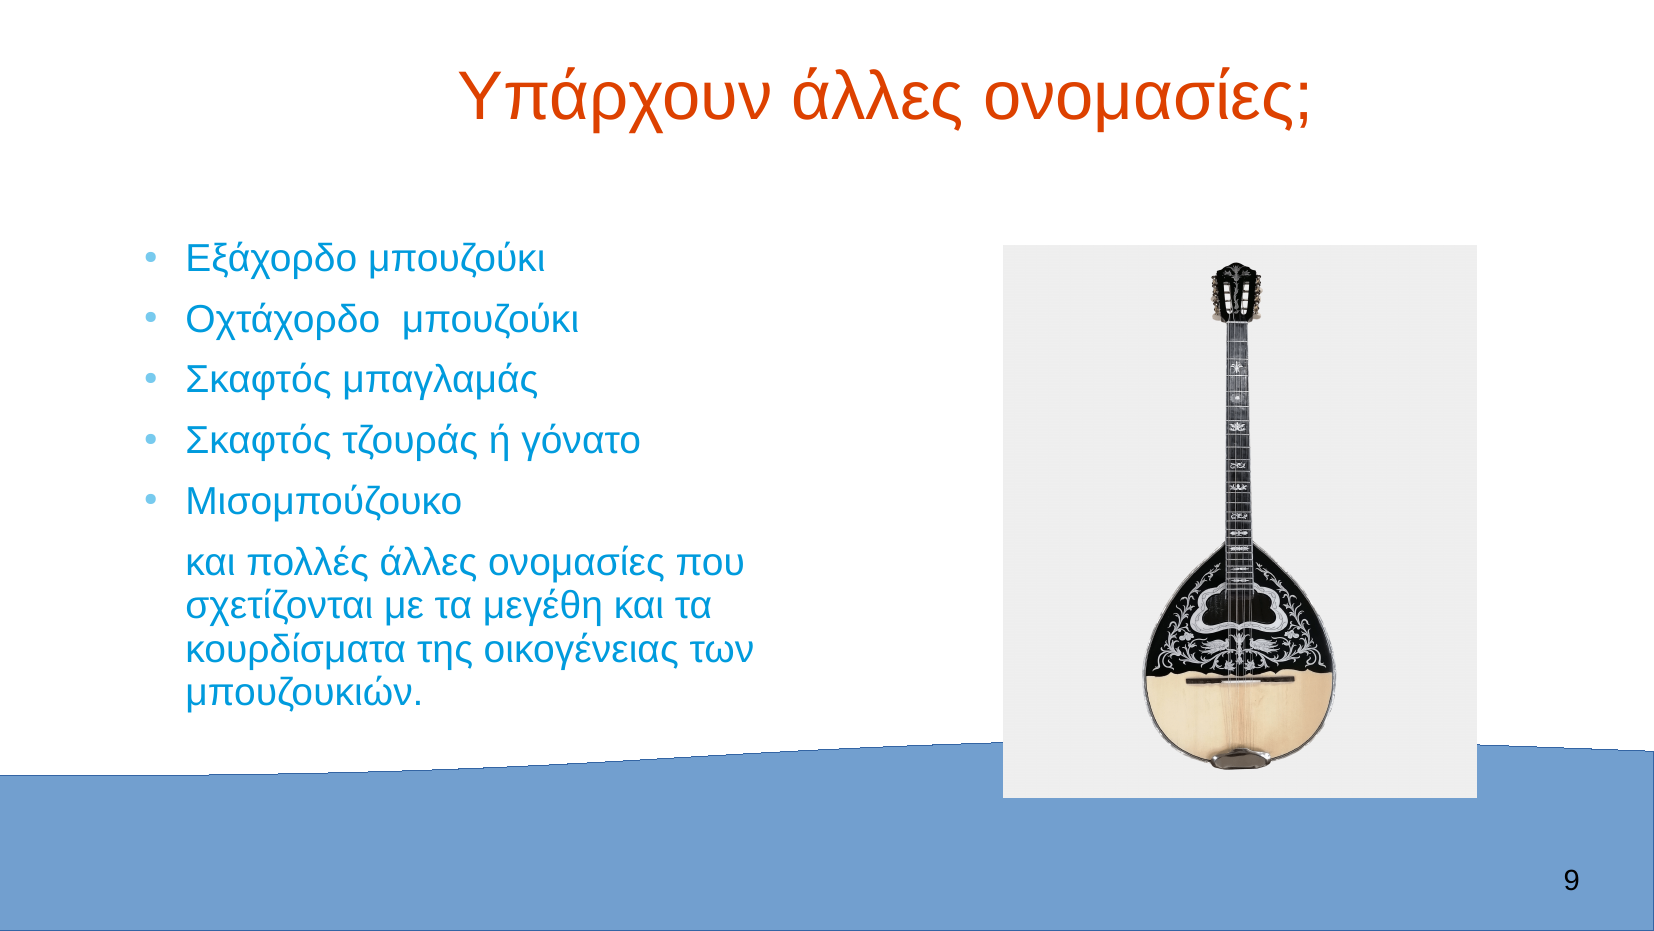

# Υπάρχουν άλλες ονομασίες;
Εξάχορδο μπουζούκι
Οχτάχορδο μπουζούκι
Σκαφτός μπαγλαμάς
Σκαφτός τζουράς ή γόνατο
Μισομπούζουκο
και πολλές άλλες ονομασίες που σχετίζονται με τα μεγέθη και τα κουρδίσματα της οικογένειας των μπουζουκιών.